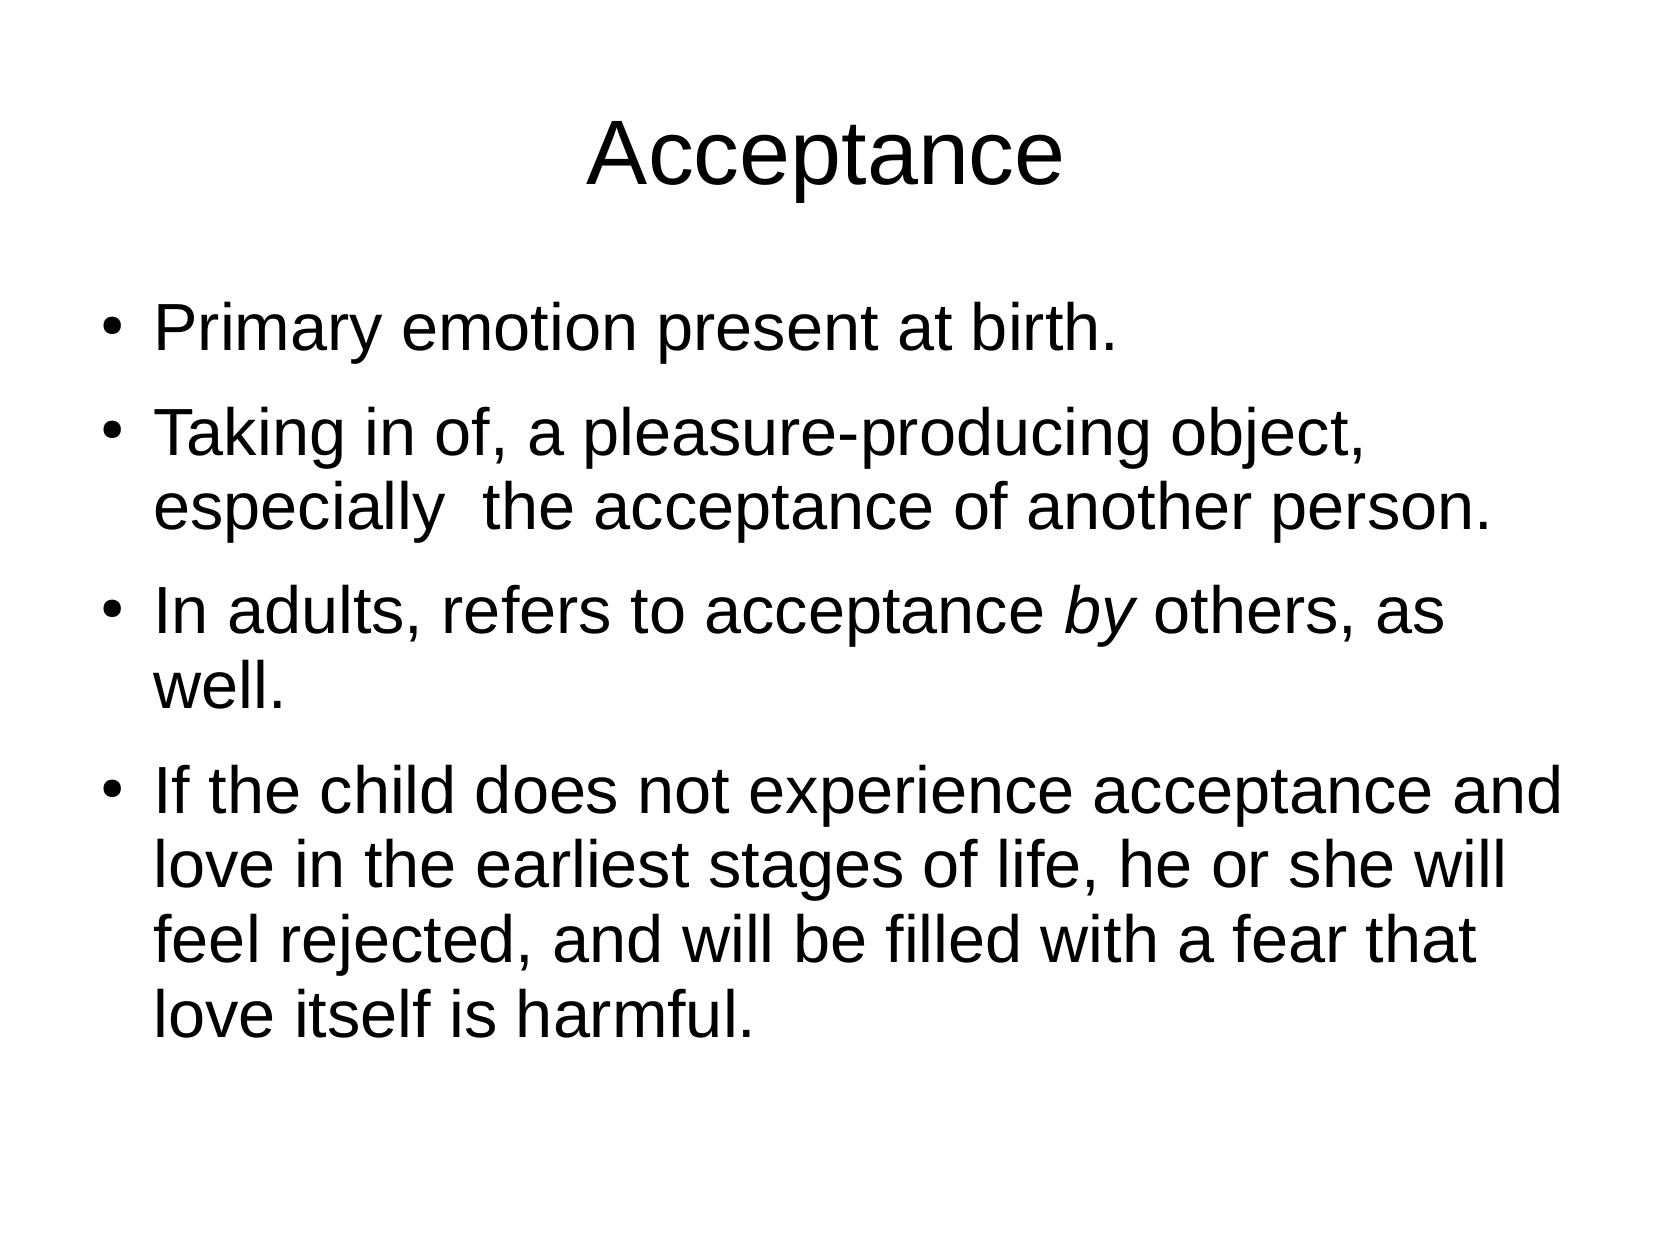

# Acceptance
Primary emotion present at birth.
Taking in of, a pleasure-producing object, especially the acceptance of another person.
In adults, refers to acceptance by others, as well.
If the child does not experience acceptance and love in the earliest stages of life, he or she will feel rejected, and will be filled with a fear that love itself is harmful.